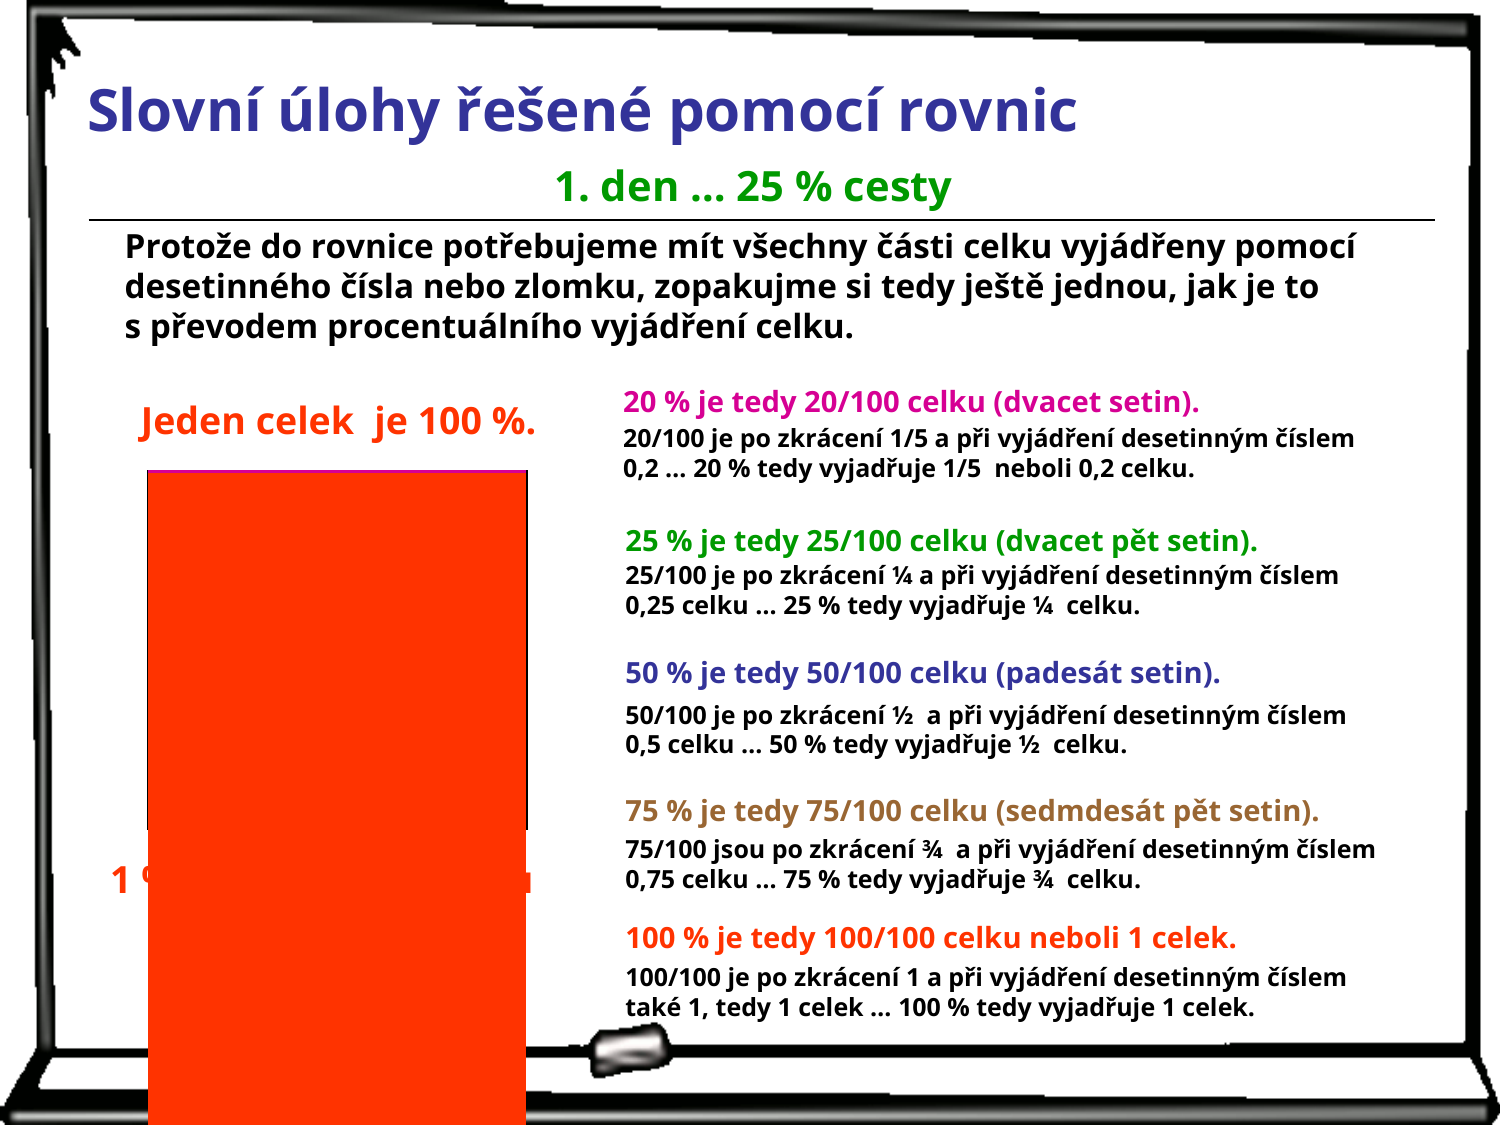

Slovní úlohy řešené pomocí rovnic
1. den … 25 % cesty
Protože do rovnice potřebujeme mít všechny části celku vyjádřeny pomocí desetinného čísla nebo zlomku, zopakujme si tedy ještě jednou, jak je to
s převodem procentuálního vyjádření celku.
20 % je tedy 20/100 celku (dvacet setin).
Jeden celek
je 100 %.
20/100 je po zkrácení 1/5 a při vyjádření desetinným číslem
0,2 … 20 % tedy vyjadřuje 1/5 neboli 0,2 celku.
| | | | | | | | | | |
| --- | --- | --- | --- | --- | --- | --- | --- | --- | --- |
| | | | | | | | | | |
| | | | | | | | | | |
| | | | | | | | | | |
| | | | | | | | | | |
| | | | | | | | | | |
| | | | | | | | | | |
| | | | | | | | | | |
| | | | | | | | | | |
| | | | | | | | | | |
| | | | | | | | | | |
| --- | --- | --- | --- | --- | --- | --- | --- | --- | --- |
| | | | | | | | | | |
| | | | | | | | | | |
| | | | | | | | | | |
| | | | | | | | | | |
| | | | | | | | | | |
| | | | | | | | | | |
| | | | | | | | | | |
| | | | | | | | | | |
| | | | | | | | | | |
| | | | | | | | | | |
| --- | --- | --- | --- | --- | --- | --- | --- | --- | --- |
| | | | | | | | | | |
| | | | | | | | | | |
| | | | | | | | | | |
| | | | | | | | | | |
| | | | | | | | | | |
| | | | | | | | | | |
| | | | | | | | | | |
| | | | | | | | | | |
| | | | | | | | | | |
| | | | | | | | | | |
| --- | --- | --- | --- | --- | --- | --- | --- | --- | --- |
| | | | | | | | | | |
| | | | | | | | | | |
| | | | | | | | | | |
| | | | | | | | | | |
| | | | | | | | | | |
| | | | | | | | | | |
| | | | | | | | | | |
| | | | | | | | | | |
| | | | | | | | | | |
| | | | | | | | | | |
| --- | --- | --- | --- | --- | --- | --- | --- | --- | --- |
| | | | | | | | | | |
| | | | | | | | | | |
| | | | | | | | | | |
| | | | | | | | | | |
| | | | | | | | | | |
| | | | | | | | | | |
| | | | | | | | | | |
| | | | | | | | | | |
| | | | | | | | | | |
| | | | | | | | | | |
| --- | --- | --- | --- | --- | --- | --- | --- | --- | --- |
| | | | | | | | | | |
| | | | | | | | | | |
| | | | | | | | | | |
| | | | | | | | | | |
| | | | | | | | | | |
| | | | | | | | | | |
| | | | | | | | | | |
| | | | | | | | | | |
| | | | | | | | | | |
| | | | | | | | | | |
| --- | --- | --- | --- | --- | --- | --- | --- | --- | --- |
| | | | | | | | | | |
| | | | | | | | | | |
| | | | | | | | | | |
| | | | | | | | | | |
| | | | | | | | | | |
| | | | | | | | | | |
| | | | | | | | | | |
| | | | | | | | | | |
| | | | | | | | | | |
25 % je tedy 25/100 celku (dvacet pět setin).
25/100 je po zkrácení ¼ a při vyjádření desetinným číslem
0,25 celku … 25 % tedy vyjadřuje ¼ celku.
50 % je tedy 50/100 celku (padesát setin).
50/100 je po zkrácení ½ a při vyjádření desetinným číslem
0,5 celku … 50 % tedy vyjadřuje ½ celku.
75 % je tedy 75/100 celku (sedmdesát pět setin).
75/100 jsou po zkrácení ¾ a při vyjádření desetinným číslem
0,75 celku … 75 % tedy vyjadřuje ¾ celku.
1 % je tedy 1/100 celku
(jedna setina).
100 % je tedy 100/100 celku neboli 1 celek.
100/100 je po zkrácení 1 a při vyjádření desetinným číslem
také 1, tedy 1 celek … 100 % tedy vyjadřuje 1 celek.